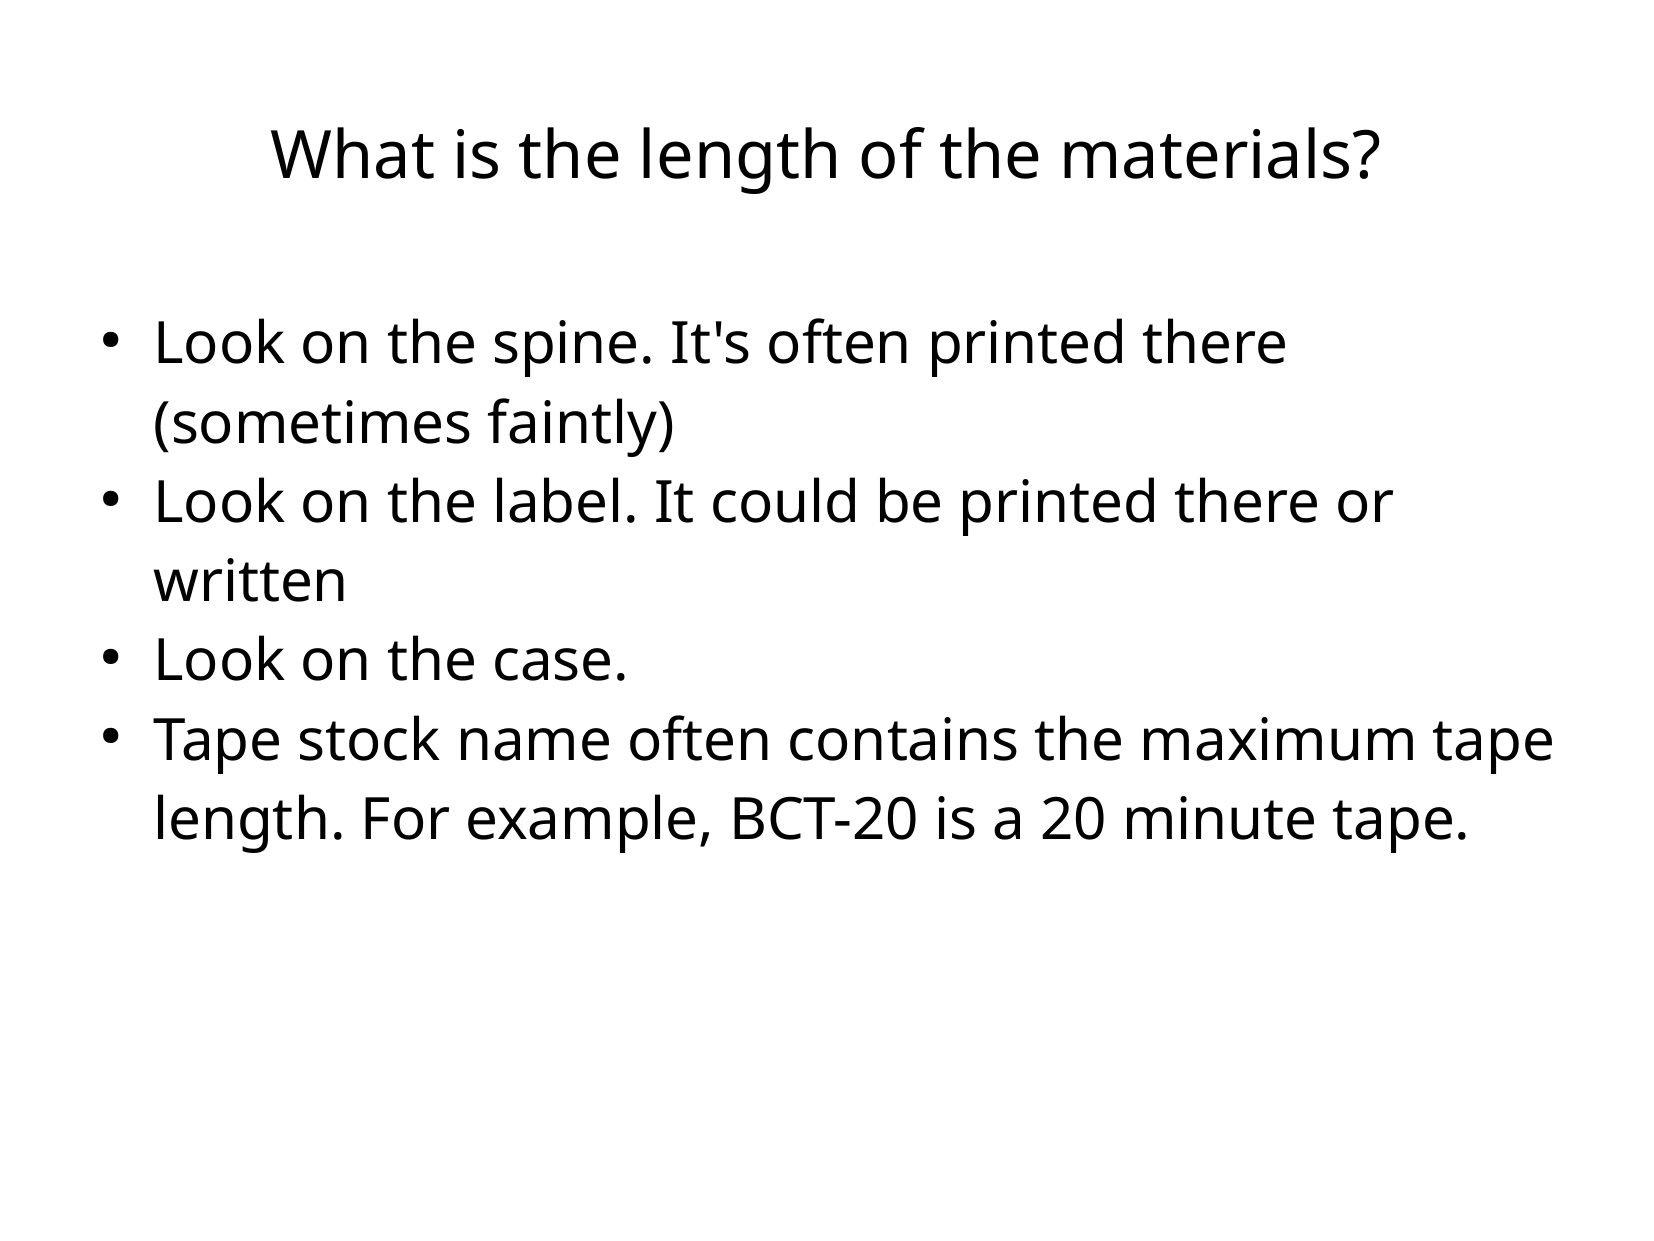

# Look on the spine. It's often printed there (sometimes faintly)
Look on the label. It could be printed there or written
Look on the case.
Tape stock name often contains the maximum tape length. For example, BCT-20 is a 20 minute tape.
What is the length of the materials?